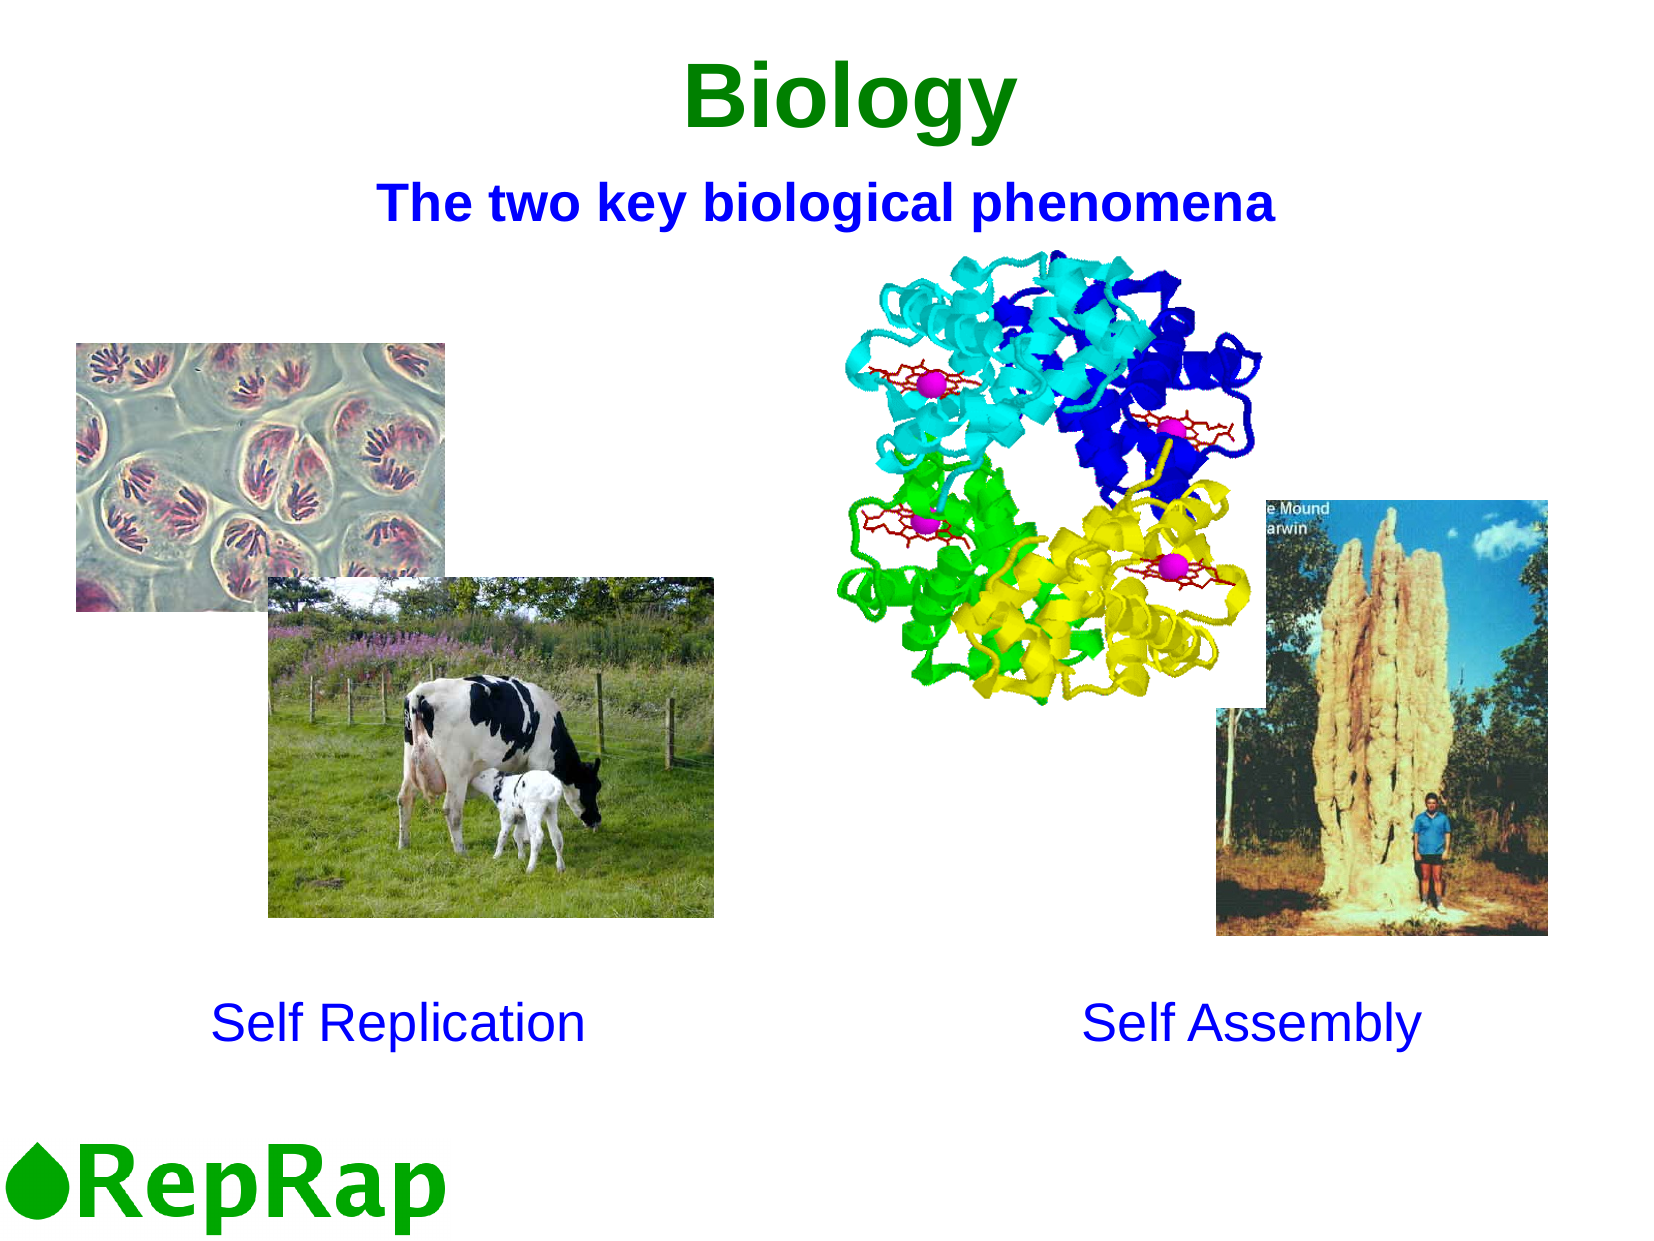

# Biology
The two key biological phenomena
Self Replication Self Assembly